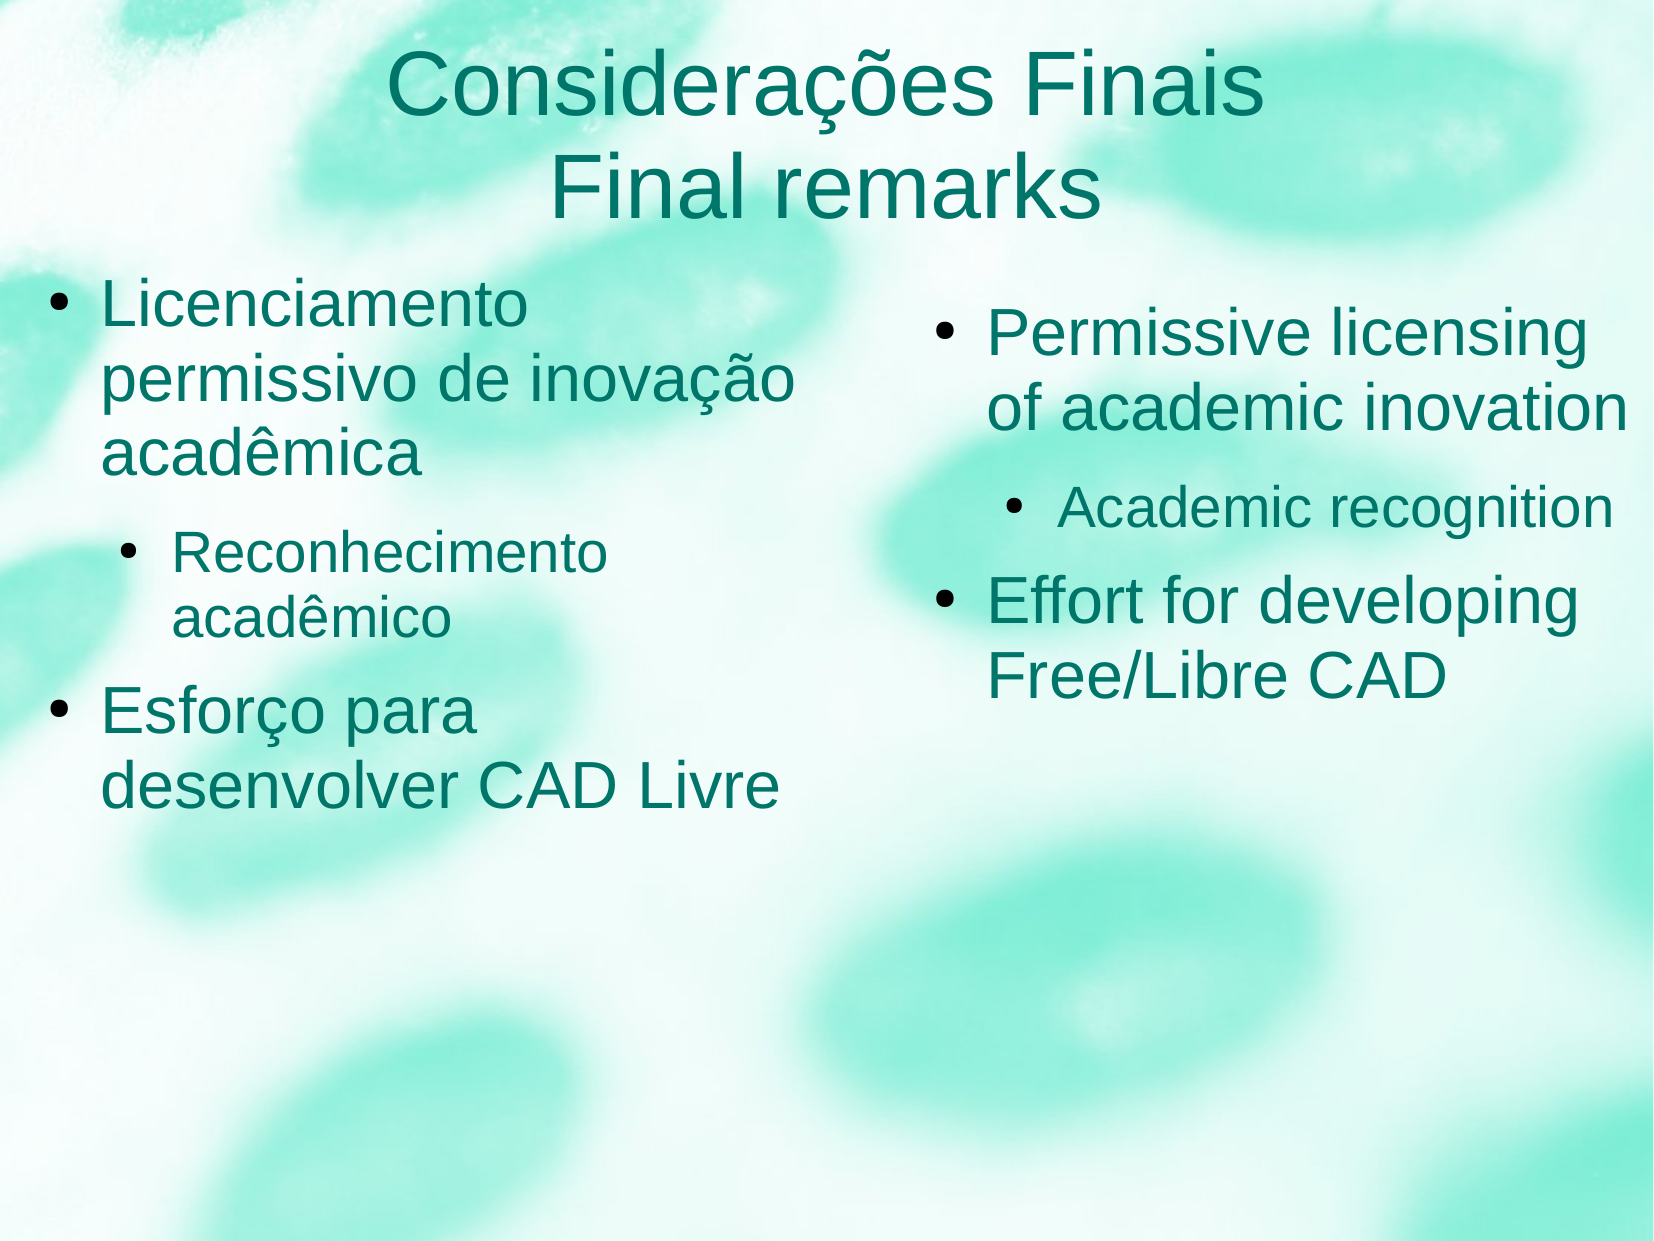

# Considerações Finais Final remarks
Licenciamento permissivo de inovação acadêmica
Reconhecimento acadêmico
Esforço para desenvolver CAD Livre
Permissive licensing of academic inovation
Academic recognition
Effort for developing Free/Libre CAD